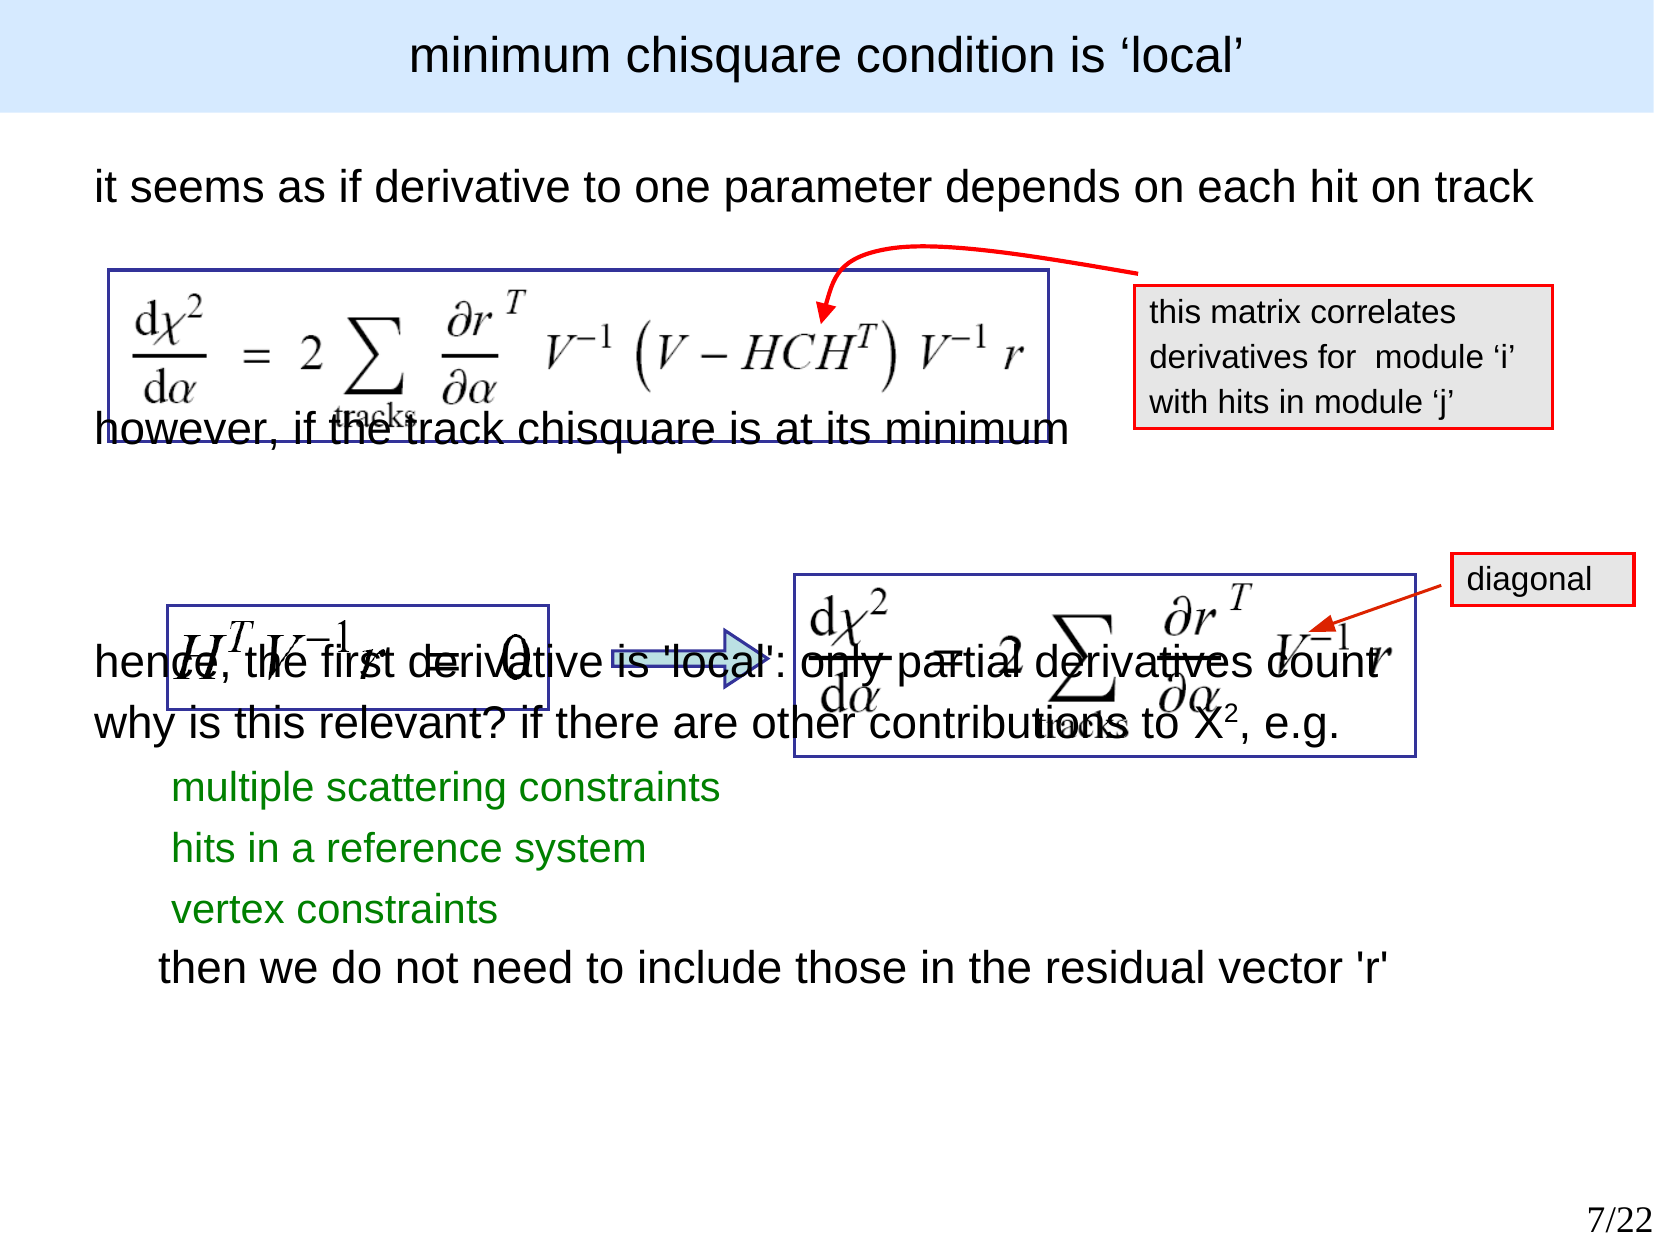

# minimum chisquare condition is ‘local’
it seems as if derivative to one parameter depends on each hit on track
however, if the track chisquare is at its minimum
hence, the first derivative is 'local': only partial derivatives count
why is this relevant? if there are other contributions to X2, e.g.
multiple scattering constraints
hits in a reference system
vertex constraints
 then we do not need to include those in the residual vector 'r'
this matrix correlates
derivatives for module ‘i’
with hits in module ‘j’
diagonal
7